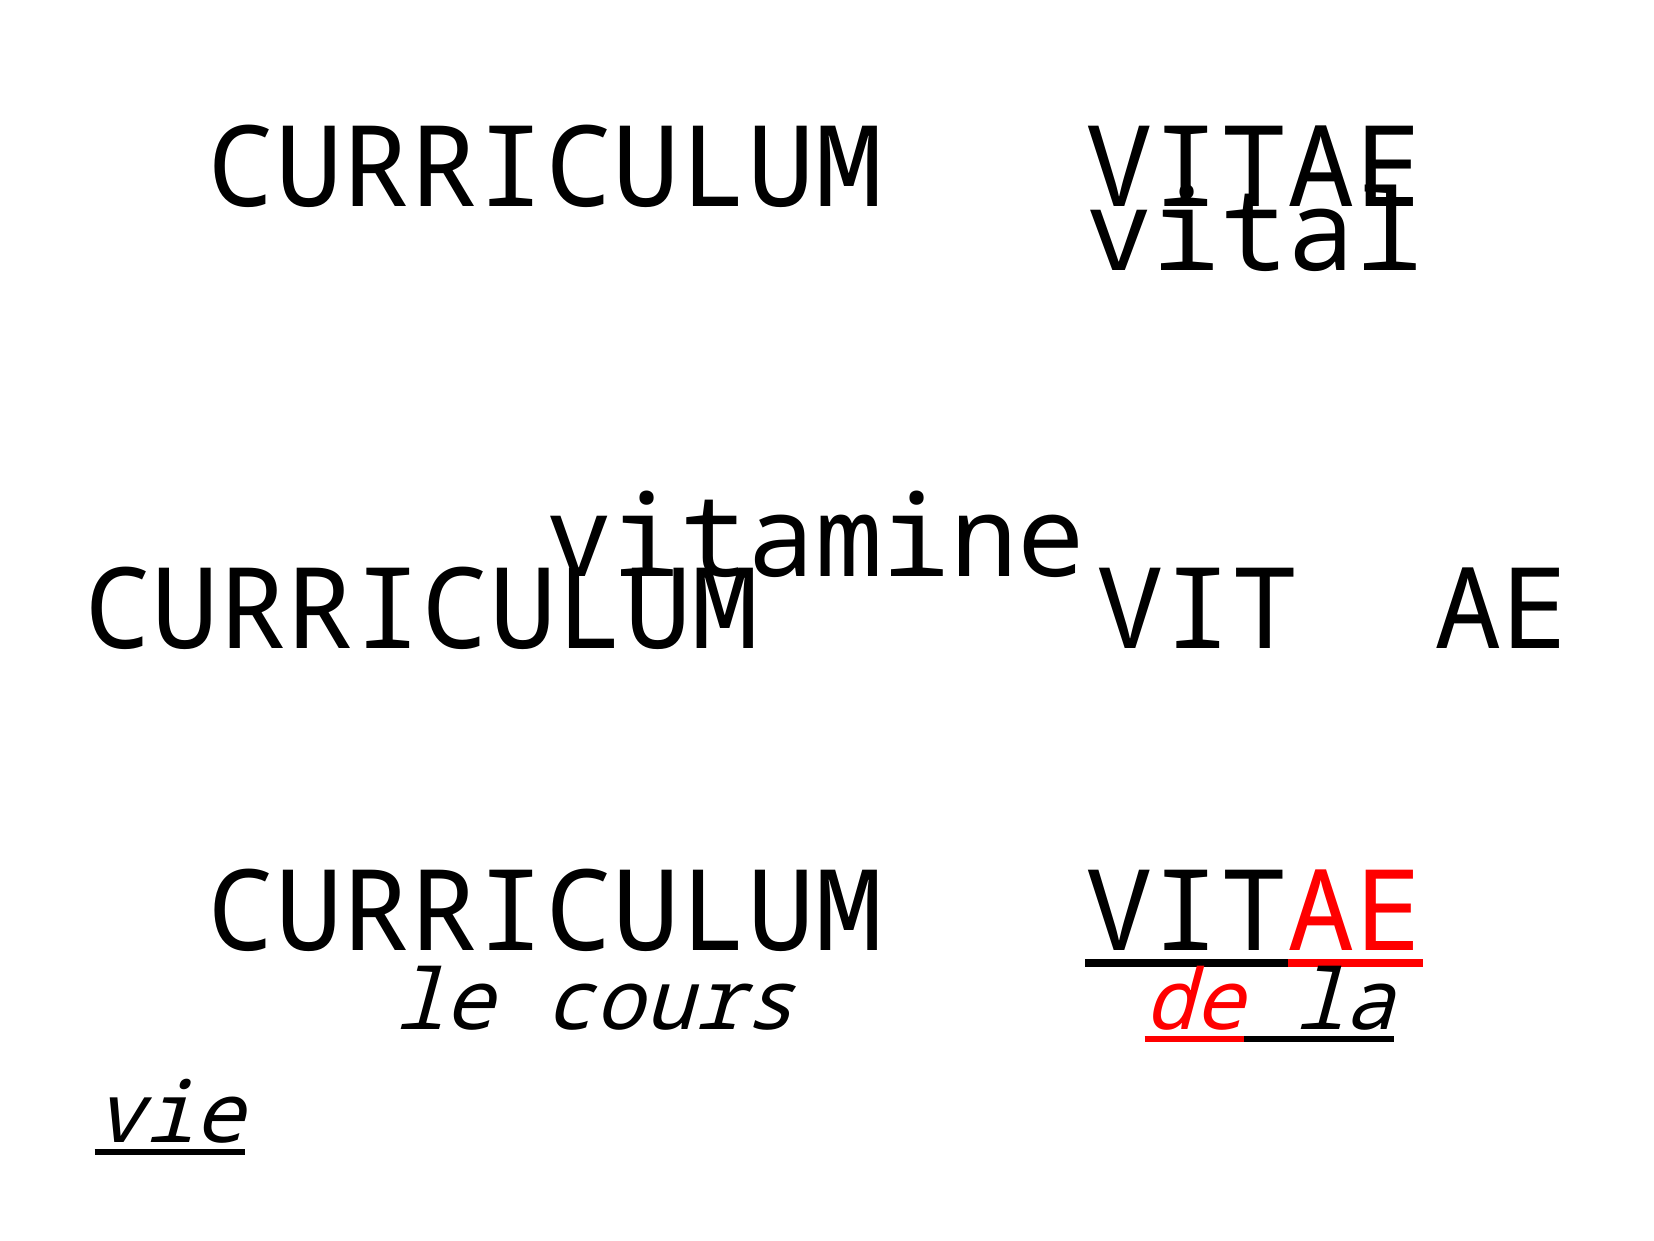

CURRICULUM VITAE
 vital
 vitamine
# CURRICULUM VIT AE
CURRICULUM VITAE
 le cours de la vie